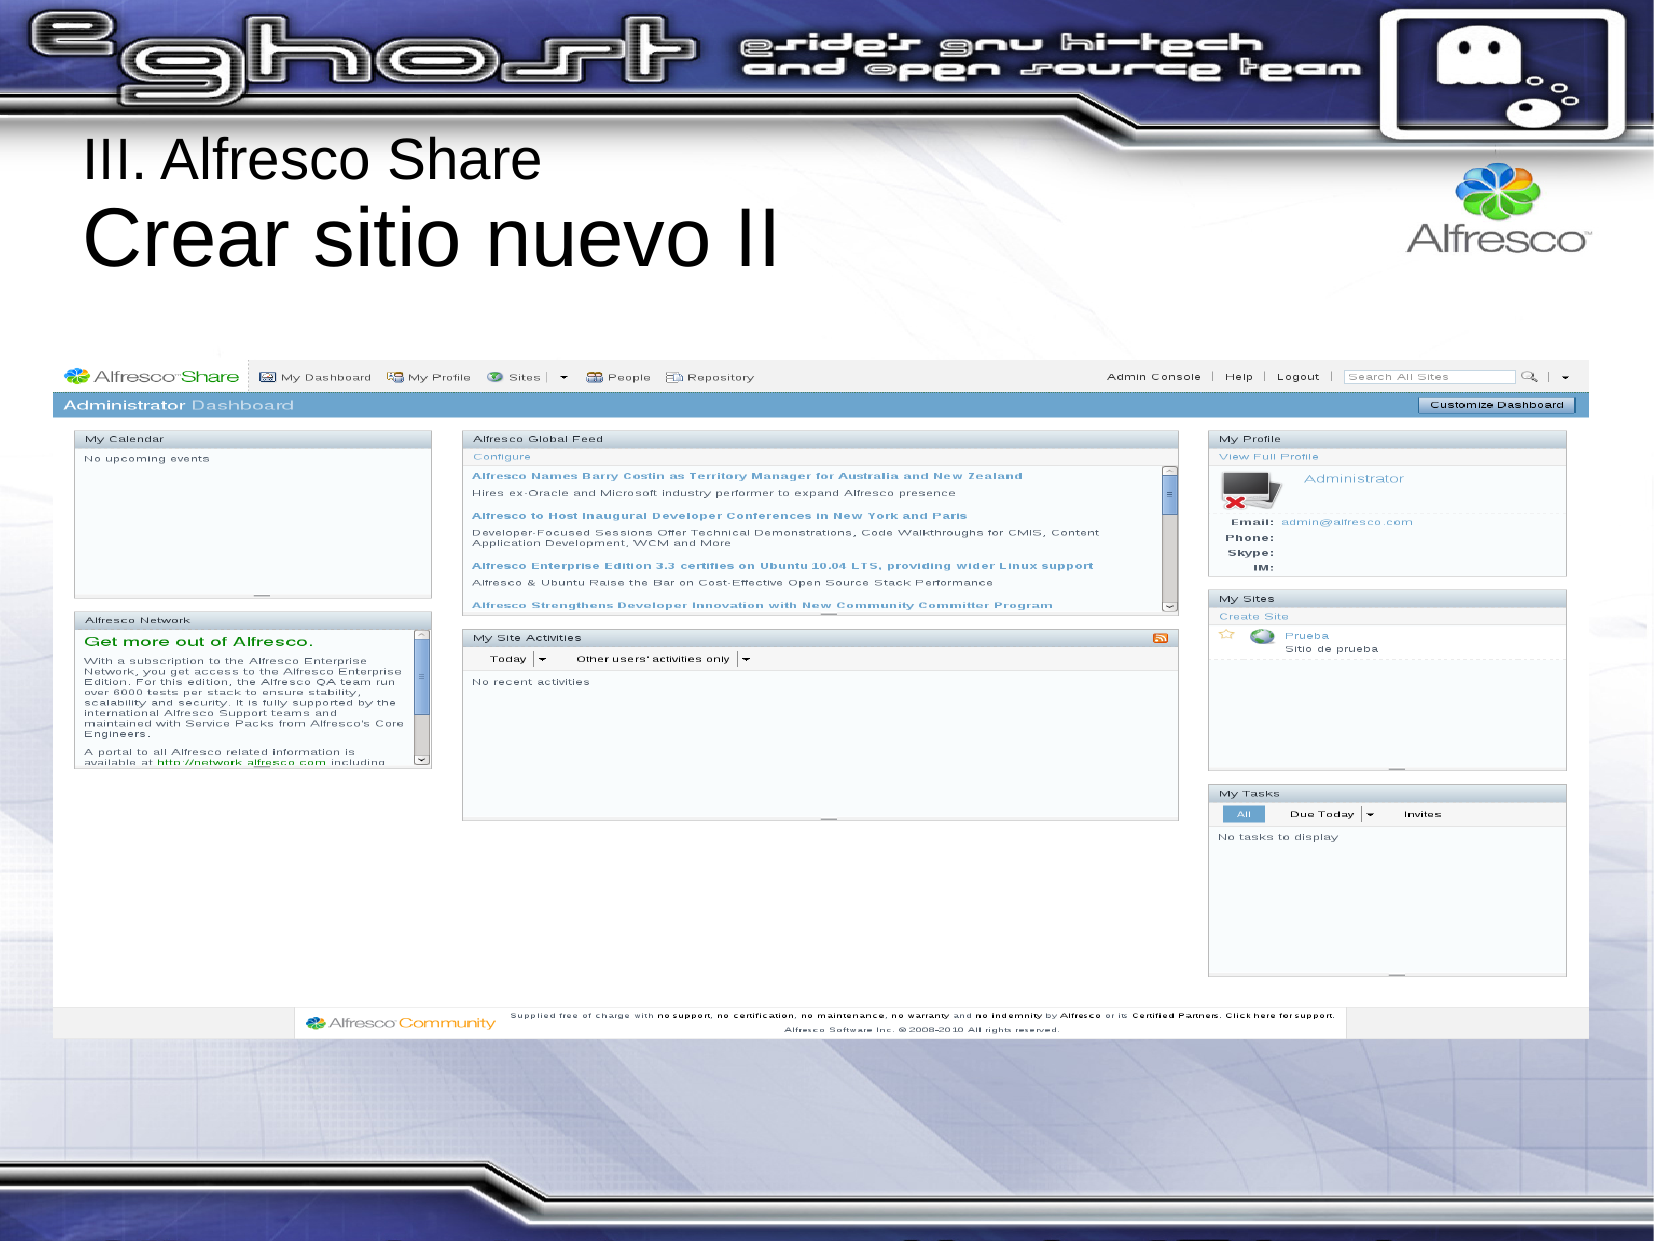

# III. Alfresco Share Crear sitio nuevo II